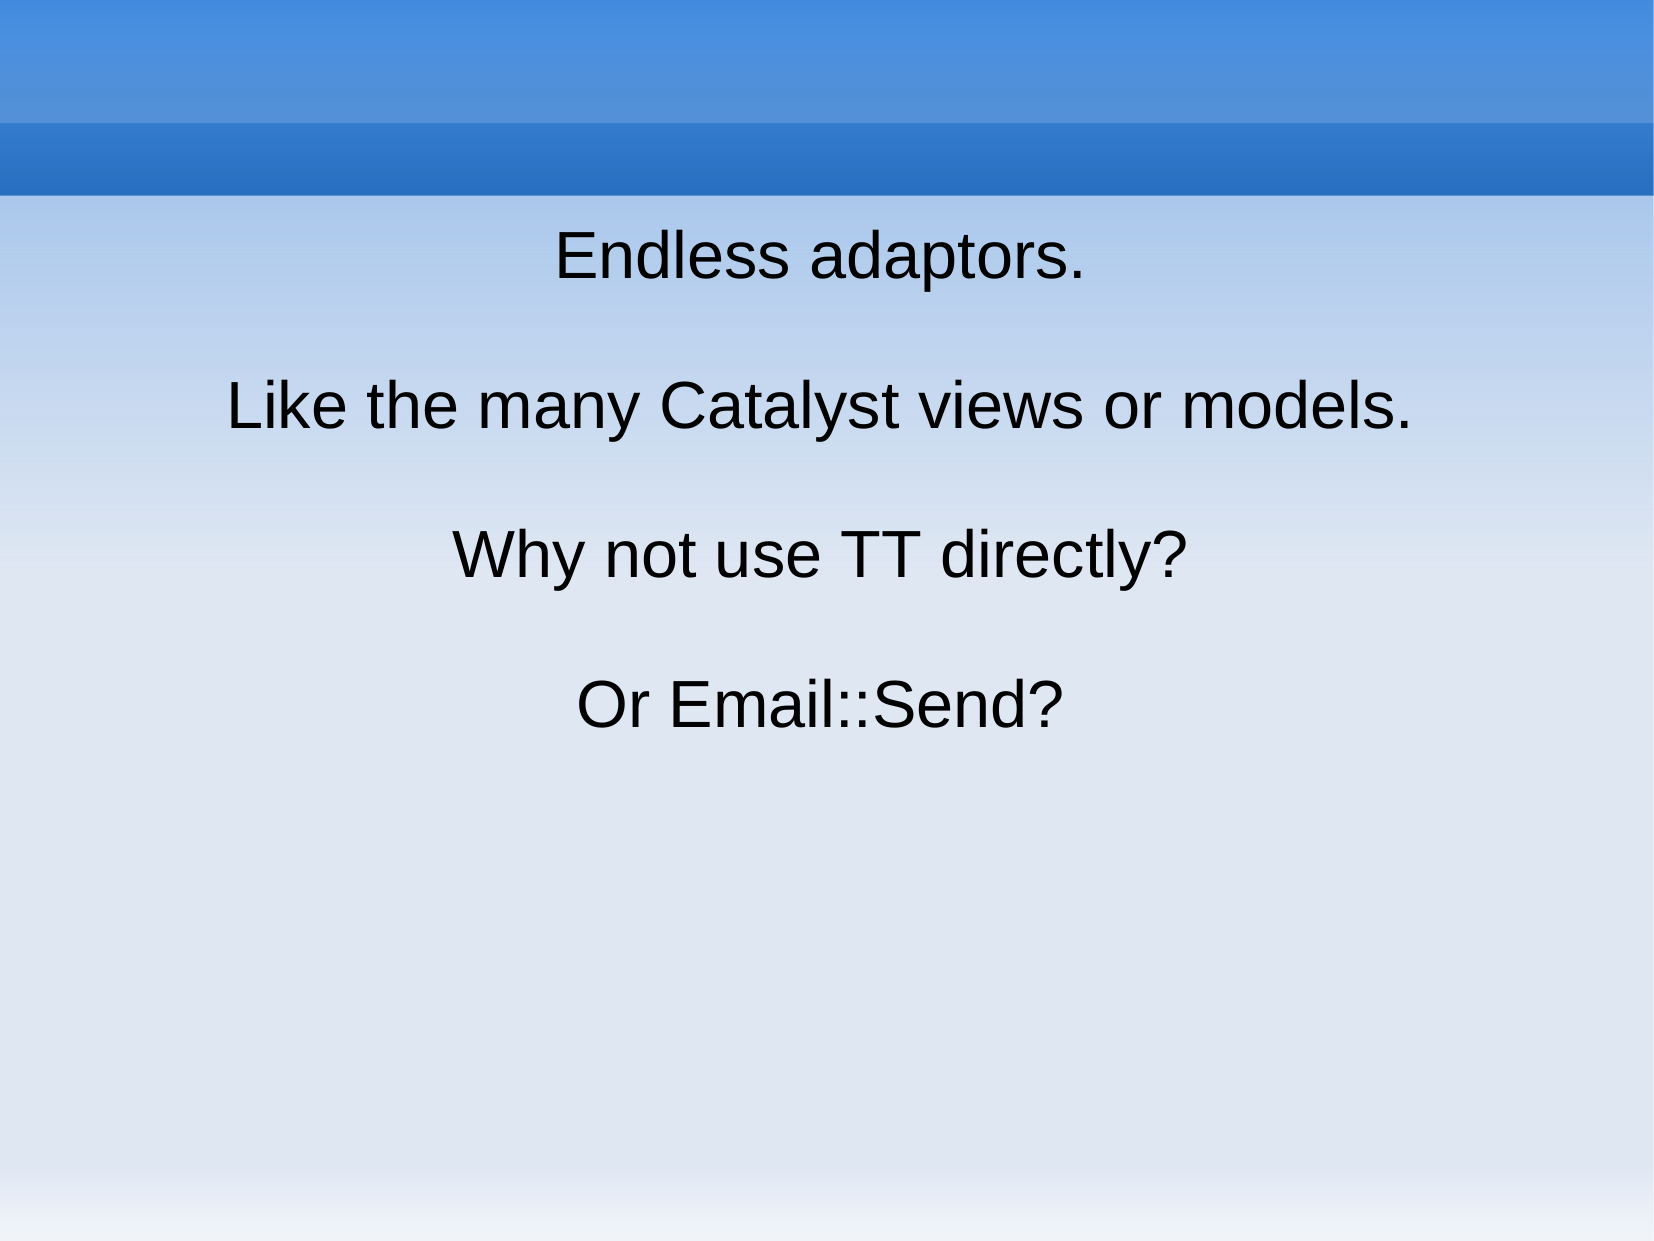

# Endless adaptors.
Like the many Catalyst views or models.
Why not use TT directly?
Or Email::Send?